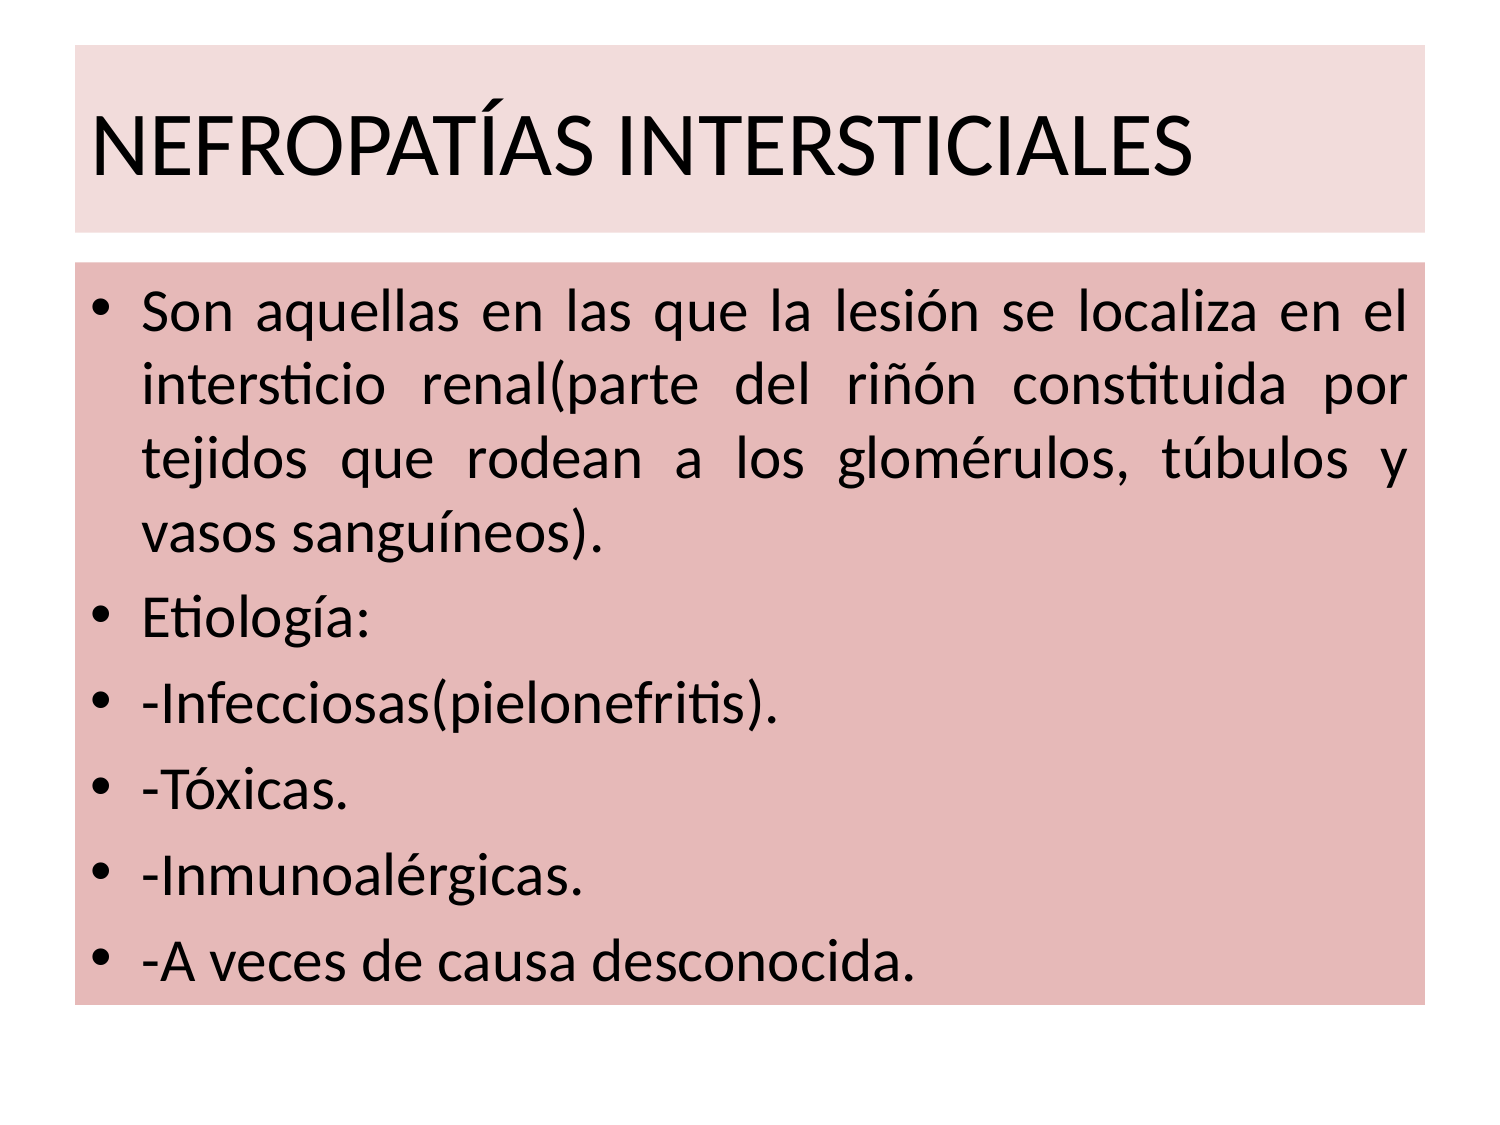

# NEFROPATÍAS INTERSTICIALES
Son aquellas en las que la lesión se localiza en el intersticio renal(parte del riñón constituida por tejidos que rodean a los glomérulos, túbulos y vasos sanguíneos).
Etiología:
-Infecciosas(pielonefritis).
-Tóxicas.
-Inmunoalérgicas.
-A veces de causa desconocida.